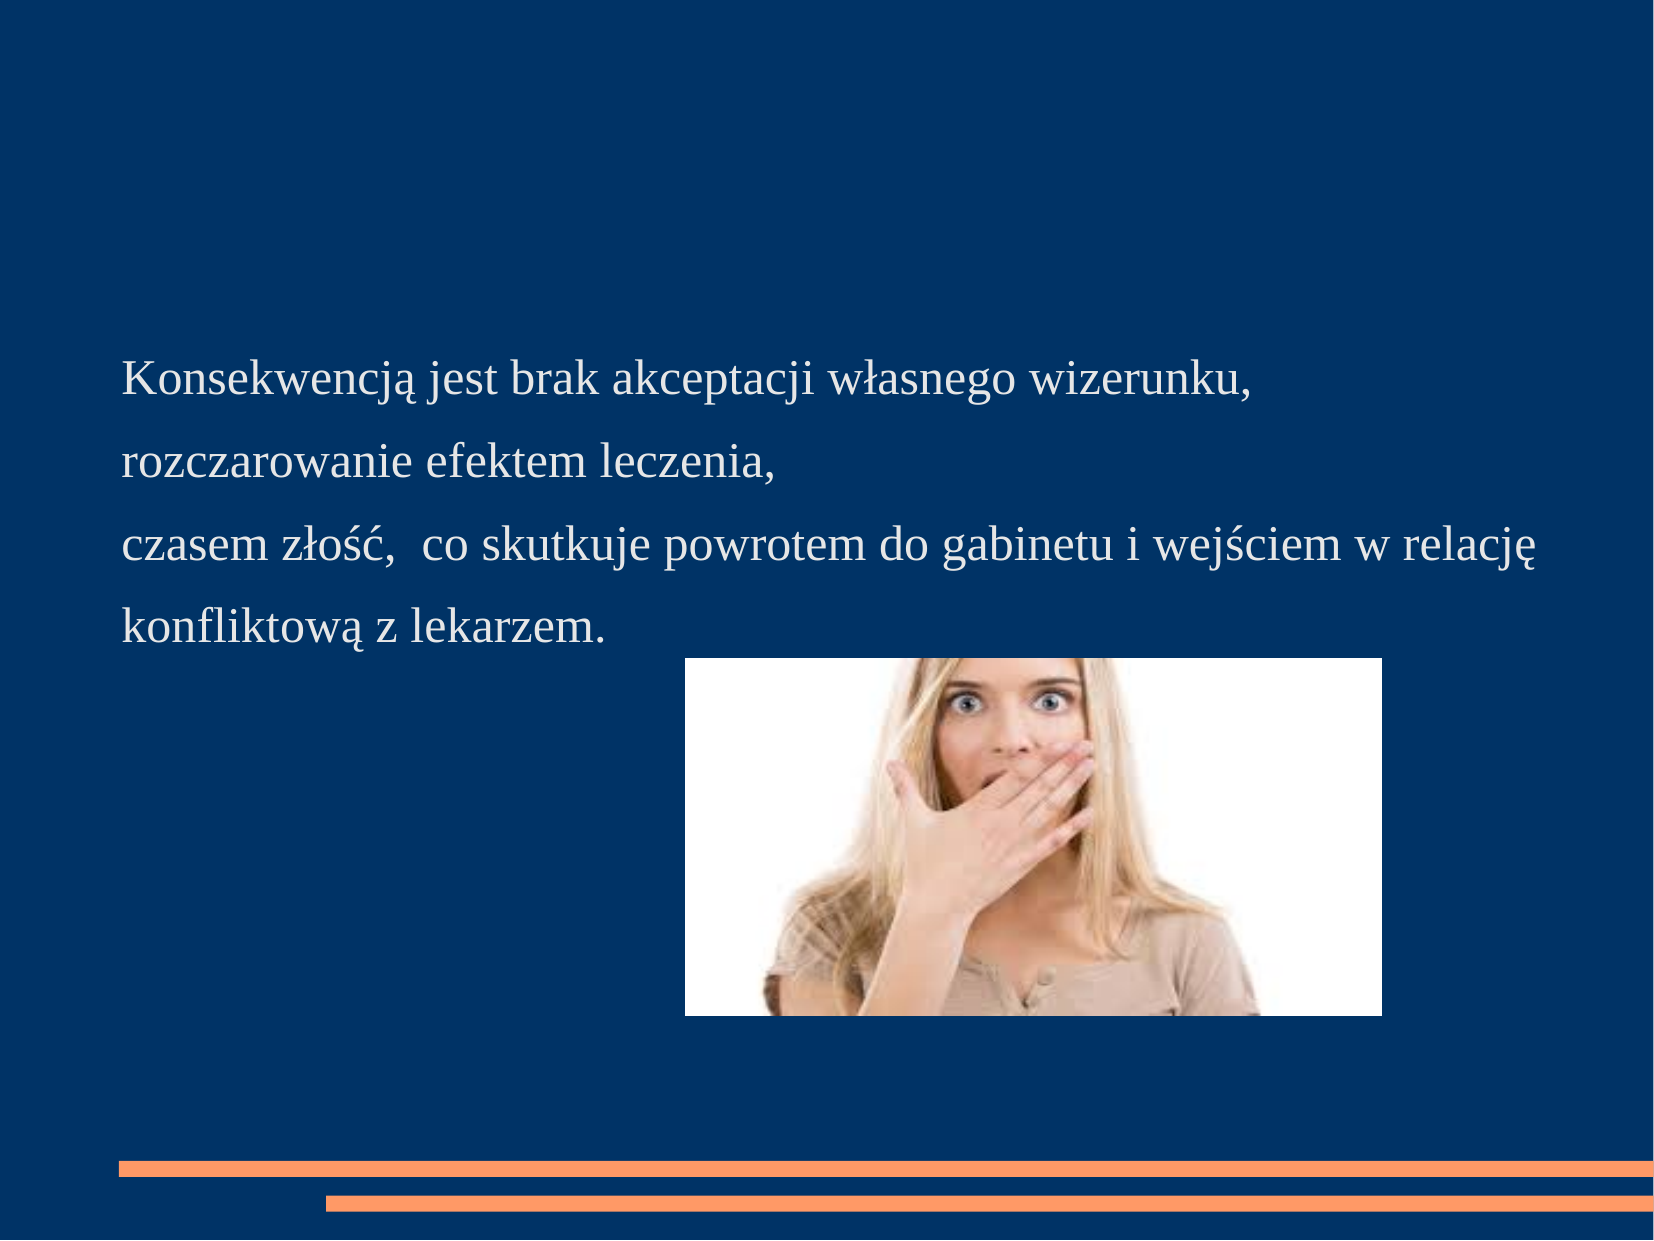

#
Konsekwencją jest brak akceptacji własnego wizerunku,
rozczarowanie efektem leczenia,
czasem złość, co skutkuje powrotem do gabinetu i wejściem w relację konfliktową z lekarzem.